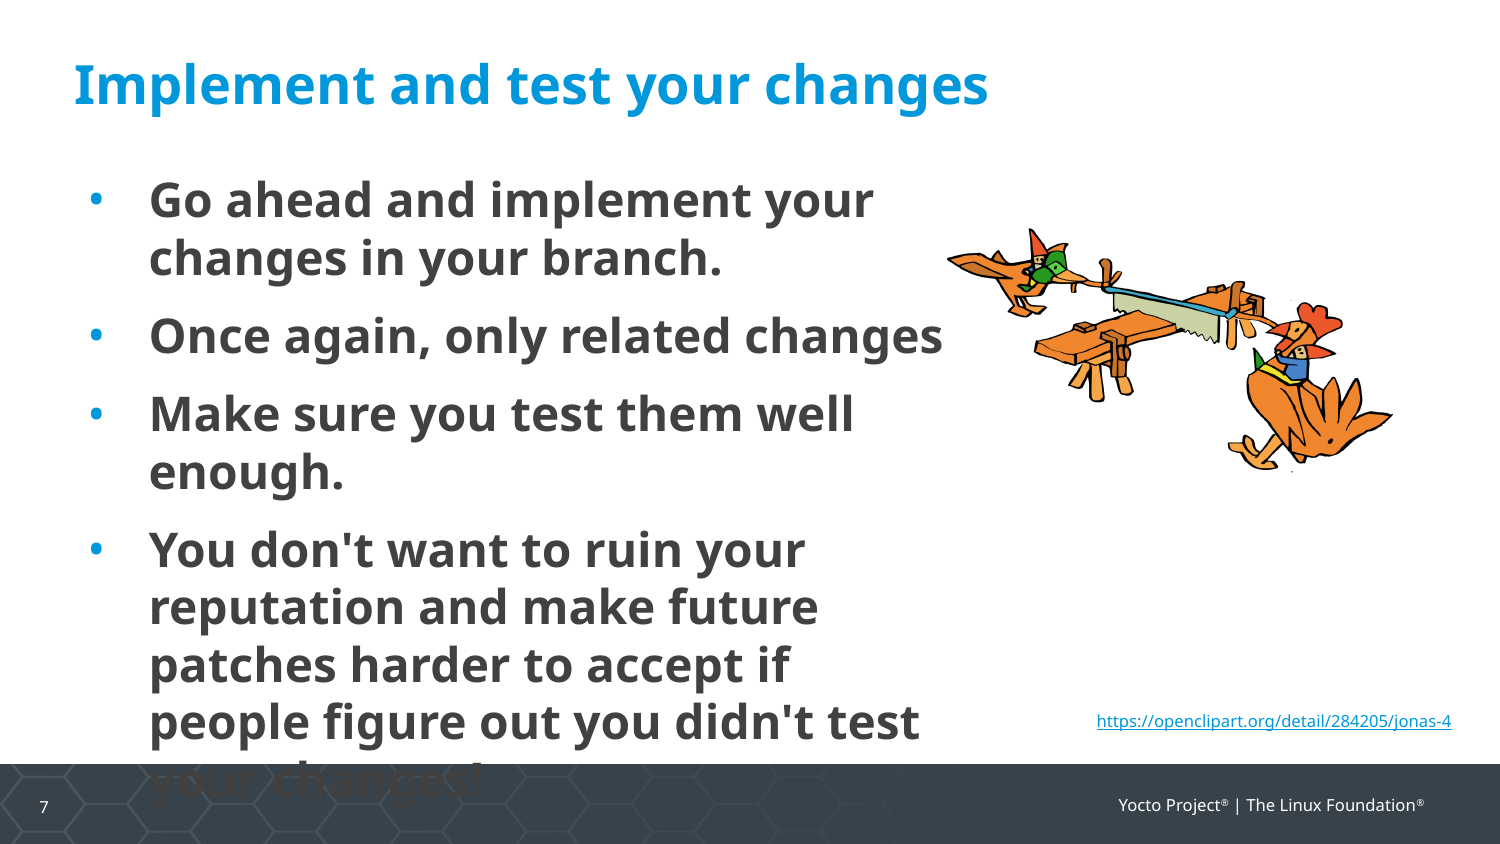

# Implement and test your changes
Go ahead and implement your changes in your branch.
Once again, only related changes
Make sure you test them well enough.
You don't want to ruin your reputation and make future patches harder to accept if people figure out you didn't test your changes!
https://openclipart.org/detail/284205/jonas-4